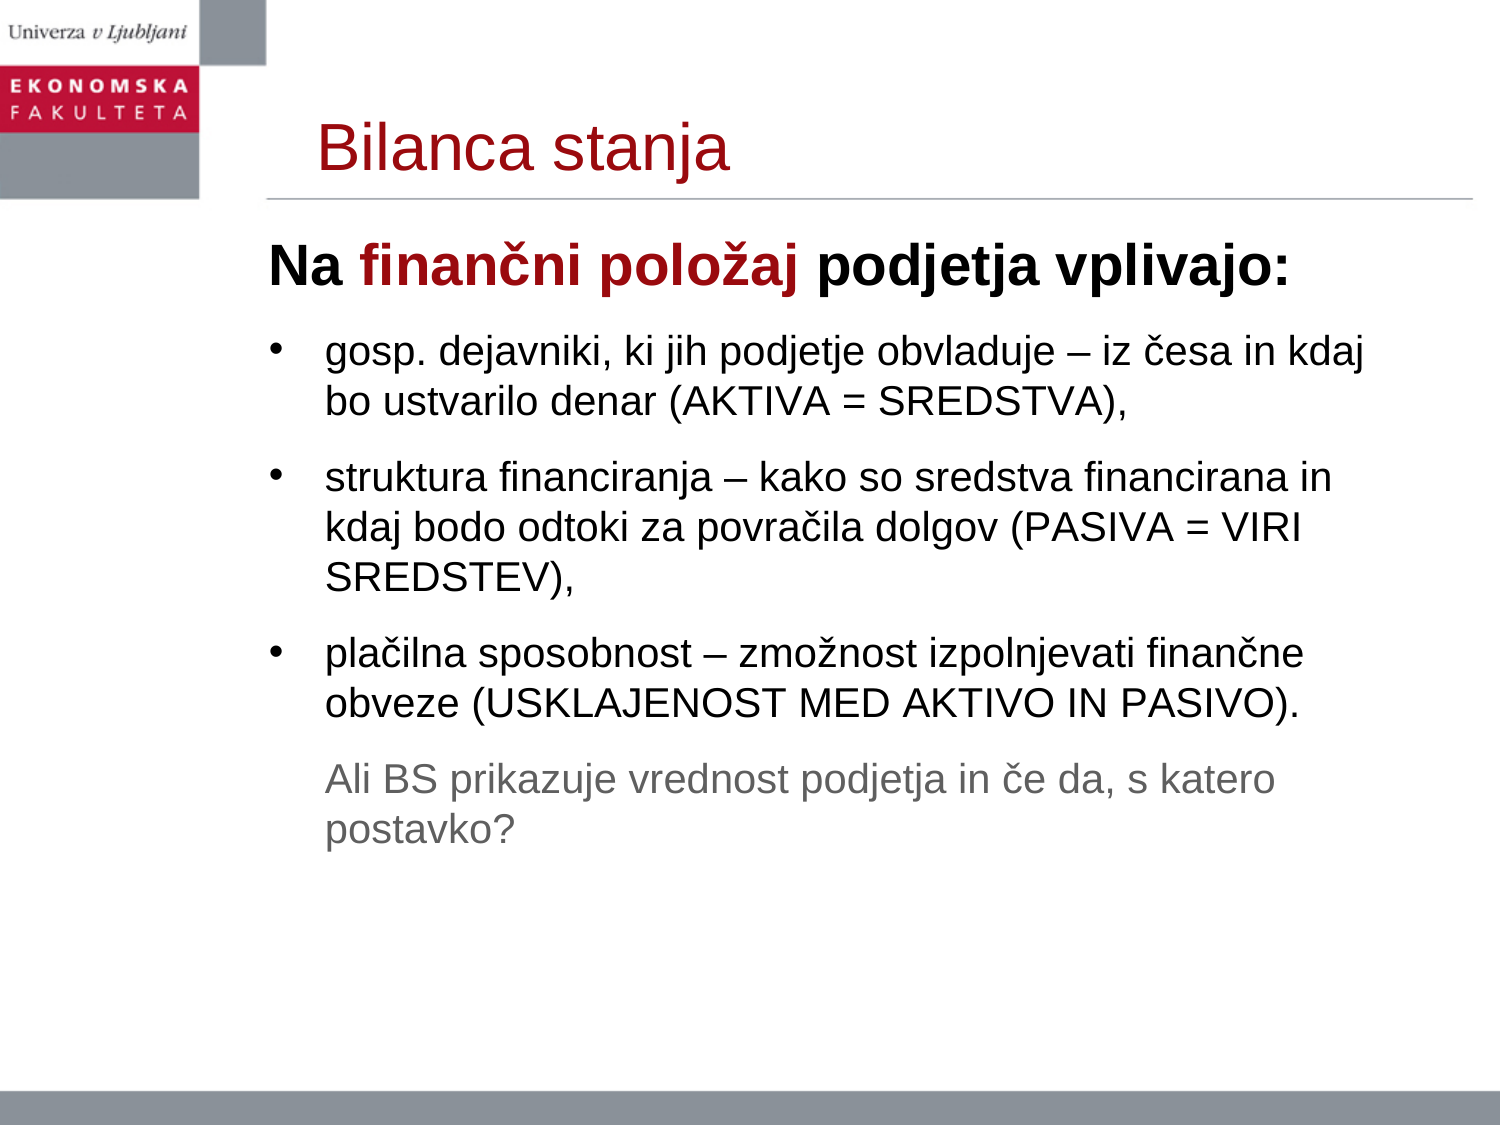

Bilanca stanja
# Na finančni položaj podjetja vplivajo:
gosp. dejavniki, ki jih podjetje obvladuje – iz česa in kdaj bo ustvarilo denar (AKTIVA = SREDSTVA),
struktura financiranja – kako so sredstva financirana in kdaj bodo odtoki za povračila dolgov (PASIVA = VIRI SREDSTEV),
plačilna sposobnost – zmožnost izpolnjevati finančne obveze (USKLAJENOST MED AKTIVO IN PASIVO).
	Ali BS prikazuje vrednost podjetja in če da, s katero postavko?